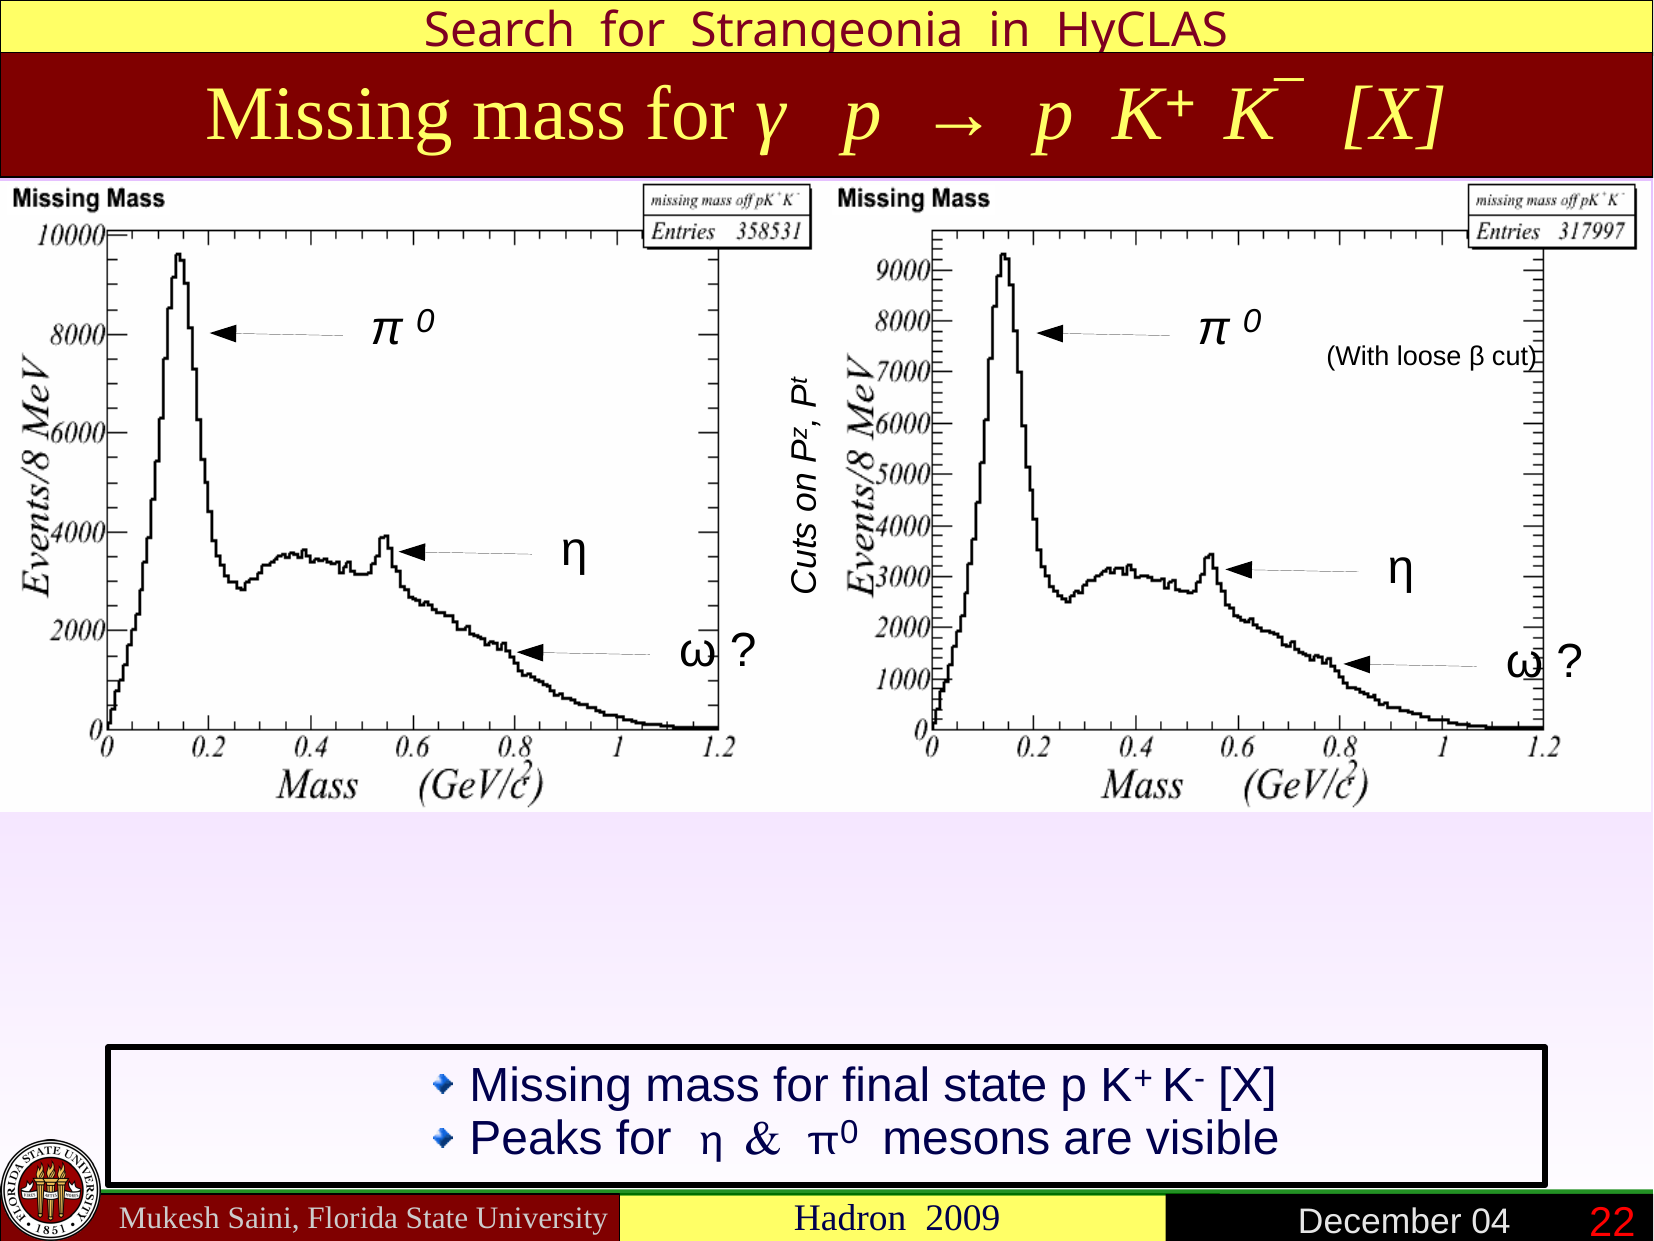

Missing mass for γ p → p K+ K‾ [X]
π 0
π 0
(With loose β cut)
Cuts on Pz, Pt
η
η
ω ?
ω ?
Missing mass for final state p K+ K- [X]
Peaks for  & 0 mesons are visible